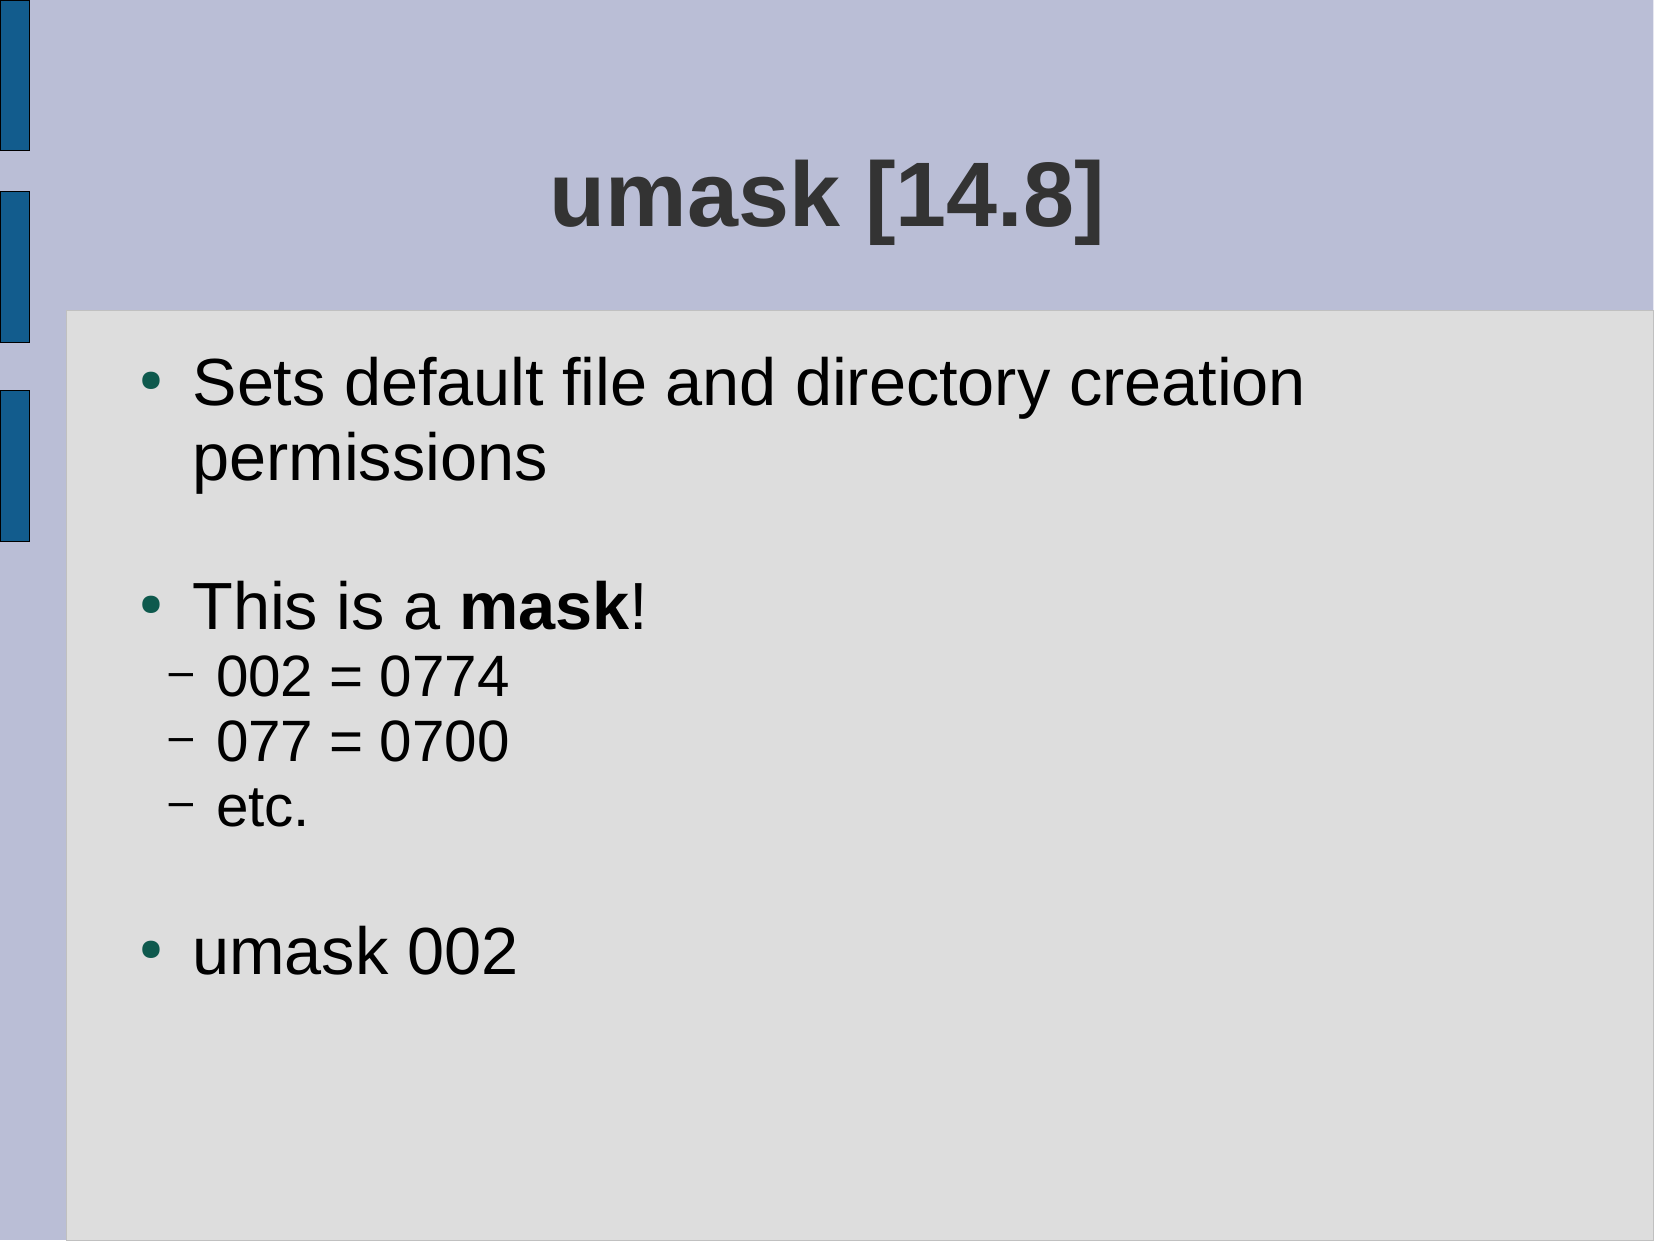

# umask [14.8]
Sets default file and directory creation permissions
This is a mask!
002 = 0774
077 = 0700
etc.
umask 002